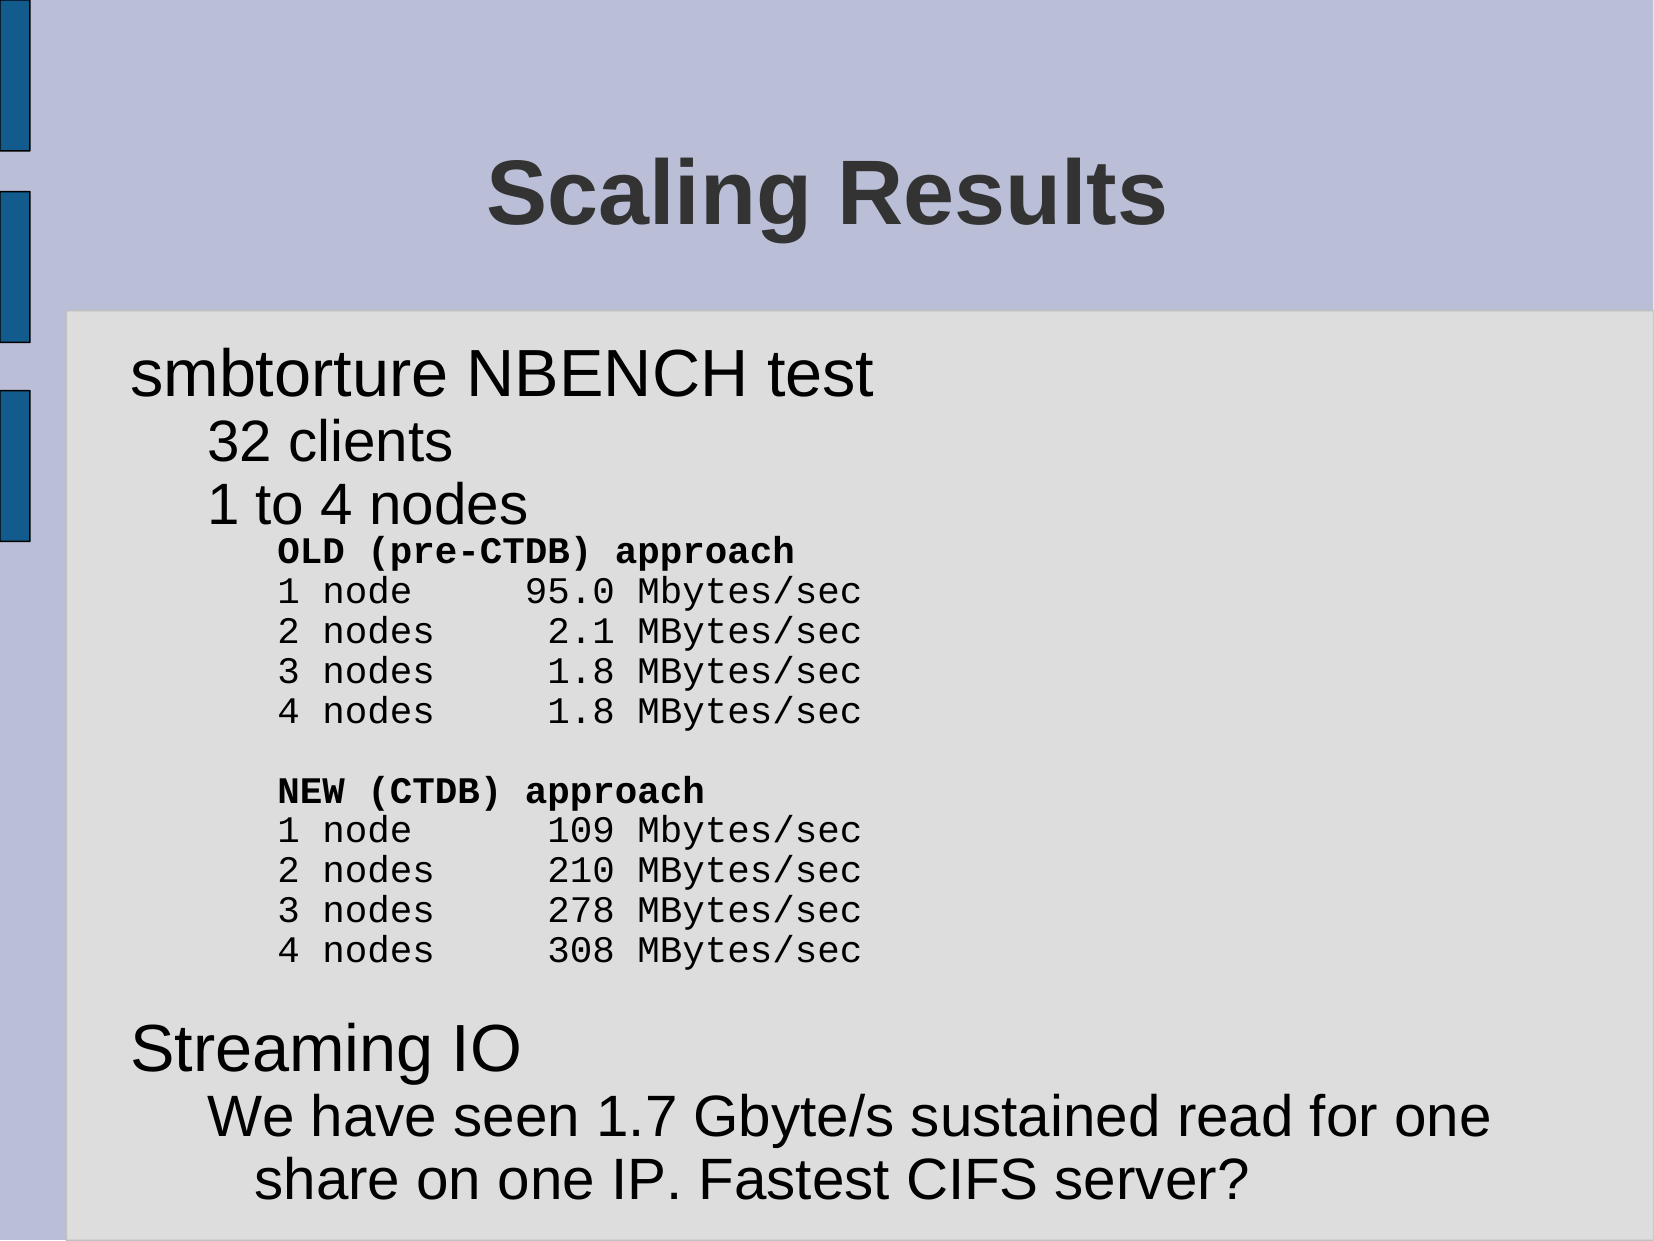

Scaling Results
# smbtorture NBENCH test
32 clients
1 to 4 nodes
OLD (pre-CTDB) approach
1 node 95.0 Mbytes/sec
2 nodes 2.1 MBytes/sec
3 nodes 1.8 MBytes/sec
4 nodes 1.8 MBytes/sec
NEW (CTDB) approach
1 node 109 Mbytes/sec
2 nodes 210 MBytes/sec
3 nodes 278 MBytes/sec
4 nodes 308 MBytes/sec
Streaming IO
We have seen 1.7 Gbyte/s sustained read for one share on one IP. Fastest CIFS server?